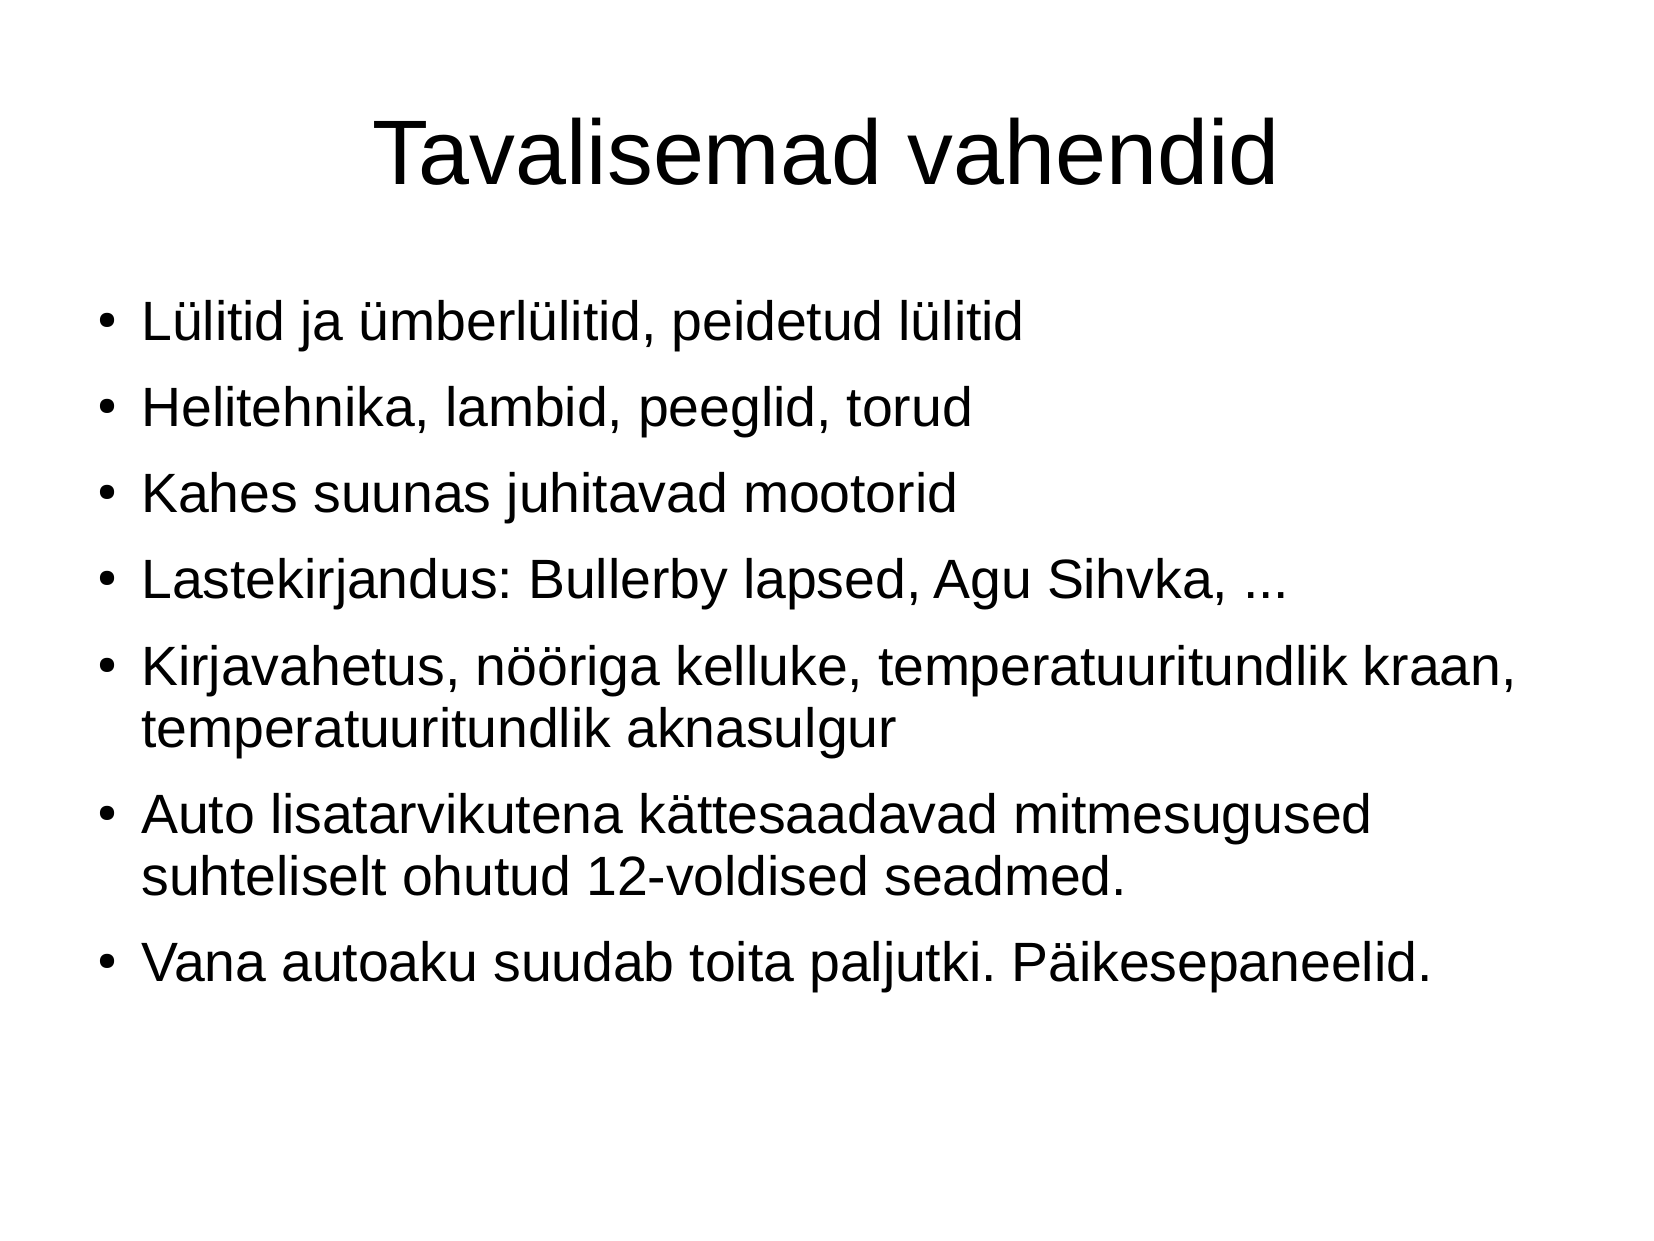

# Tavalisemad vahendid
Lülitid ja ümberlülitid, peidetud lülitid
Helitehnika, lambid, peeglid, torud
Kahes suunas juhitavad mootorid
Lastekirjandus: Bullerby lapsed, Agu Sihvka, ...
Kirjavahetus, nööriga kelluke, temperatuuritundlik kraan, temperatuuritundlik aknasulgur
Auto lisatarvikutena kättesaadavad mitmesugused suhteliselt ohutud 12-voldised seadmed.
Vana autoaku suudab toita paljutki. Päikesepaneelid.